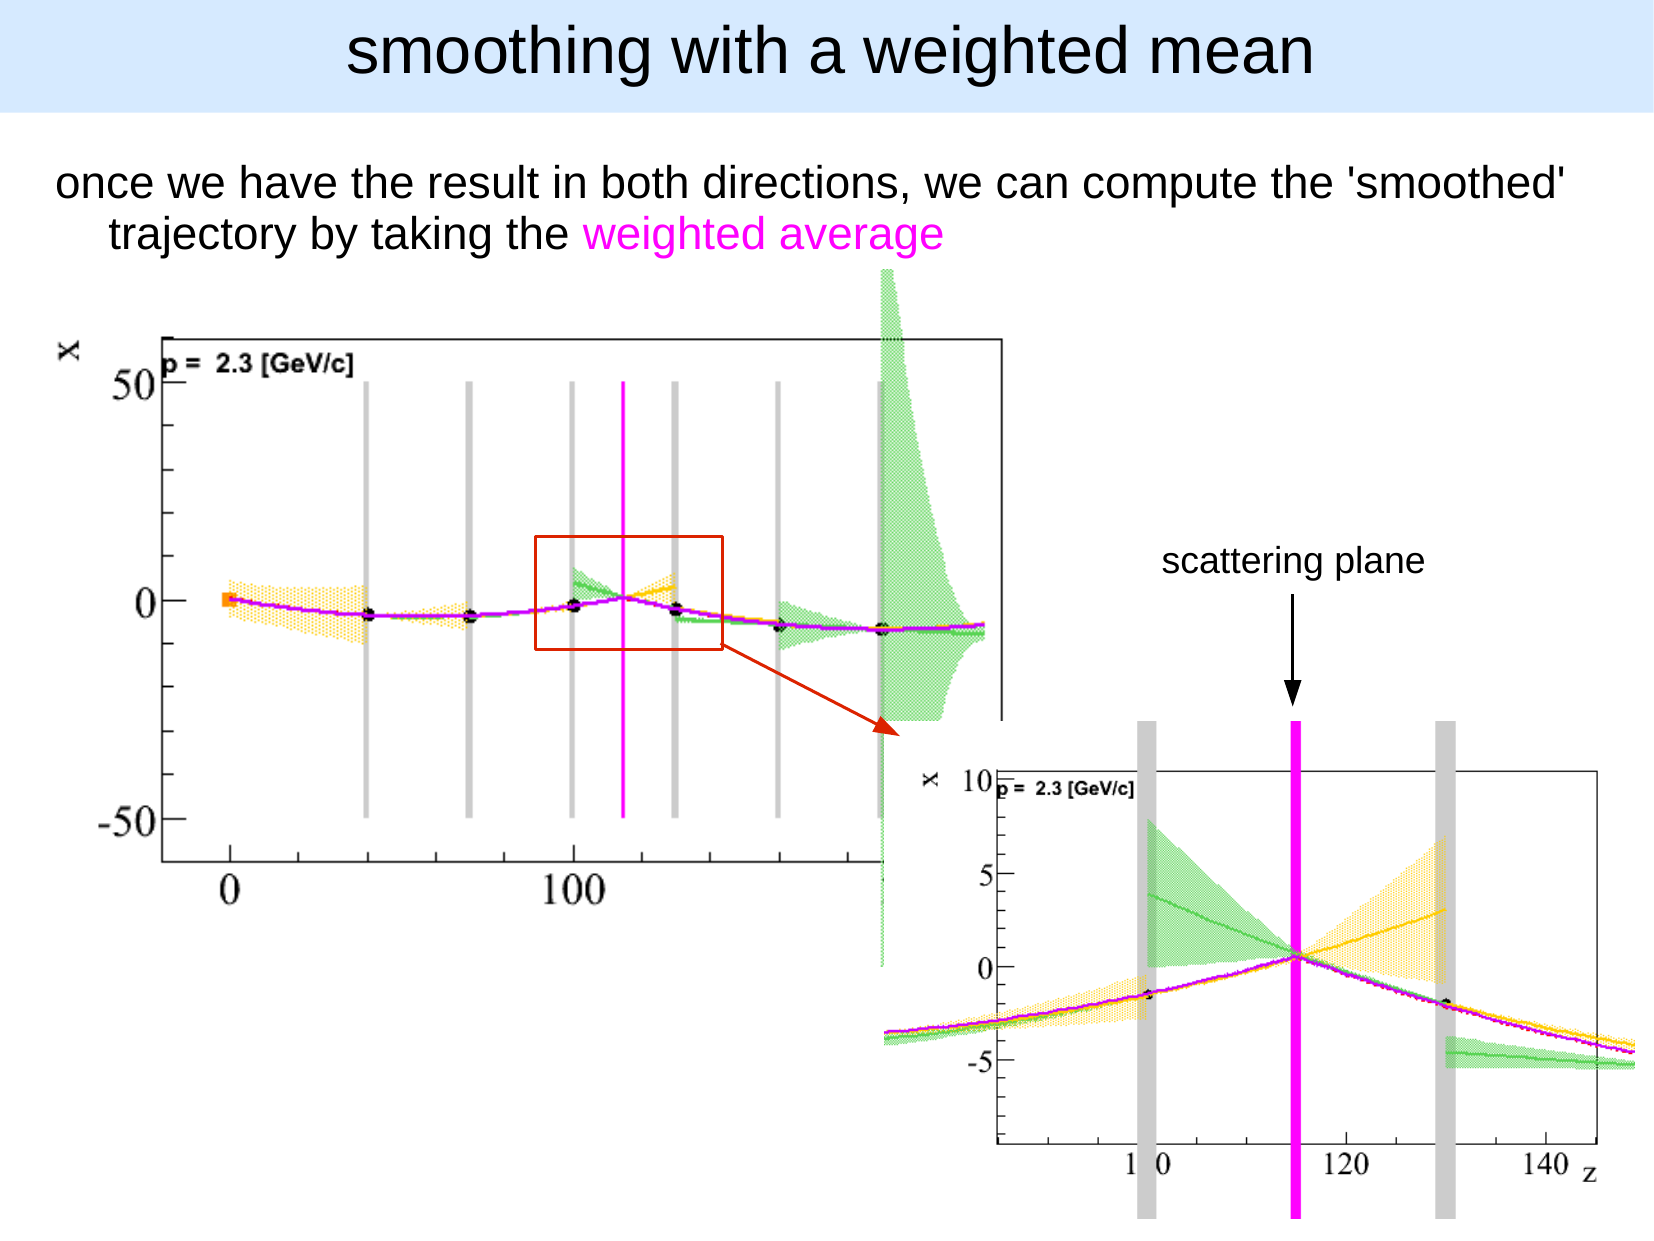

# smoothing with a weighted mean
once we have the result in both directions, we can compute the 'smoothed' trajectory by taking the weighted average
scattering plane